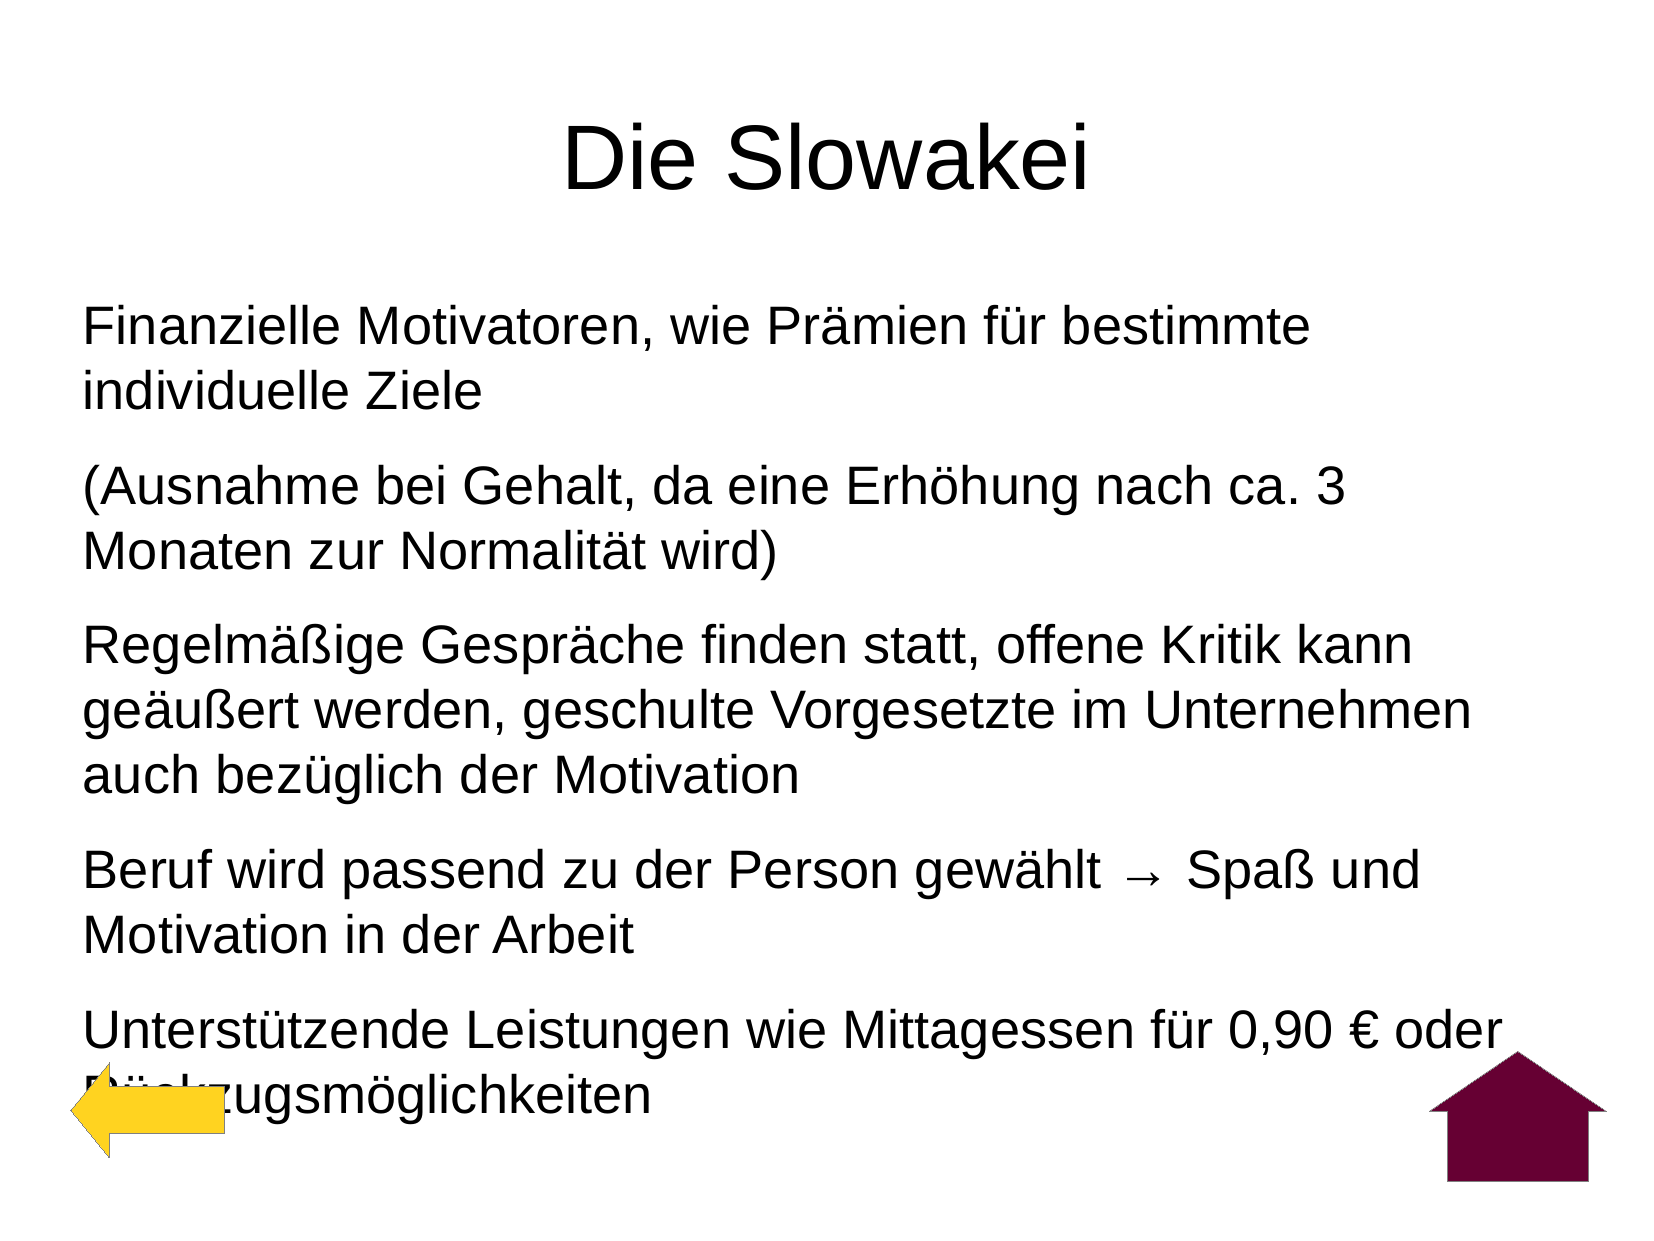

# Die Slowakei
Finanzielle Motivatoren, wie Prämien für bestimmte individuelle Ziele
(Ausnahme bei Gehalt, da eine Erhöhung nach ca. 3 Monaten zur Normalität wird)
Regelmäßige Gespräche finden statt, offene Kritik kann geäußert werden, geschulte Vorgesetzte im Unternehmen auch bezüglich der Motivation
Beruf wird passend zu der Person gewählt → Spaß und Motivation in der Arbeit
Unterstützende Leistungen wie Mittagessen für 0,90 € oder Rückzugsmöglichkeiten